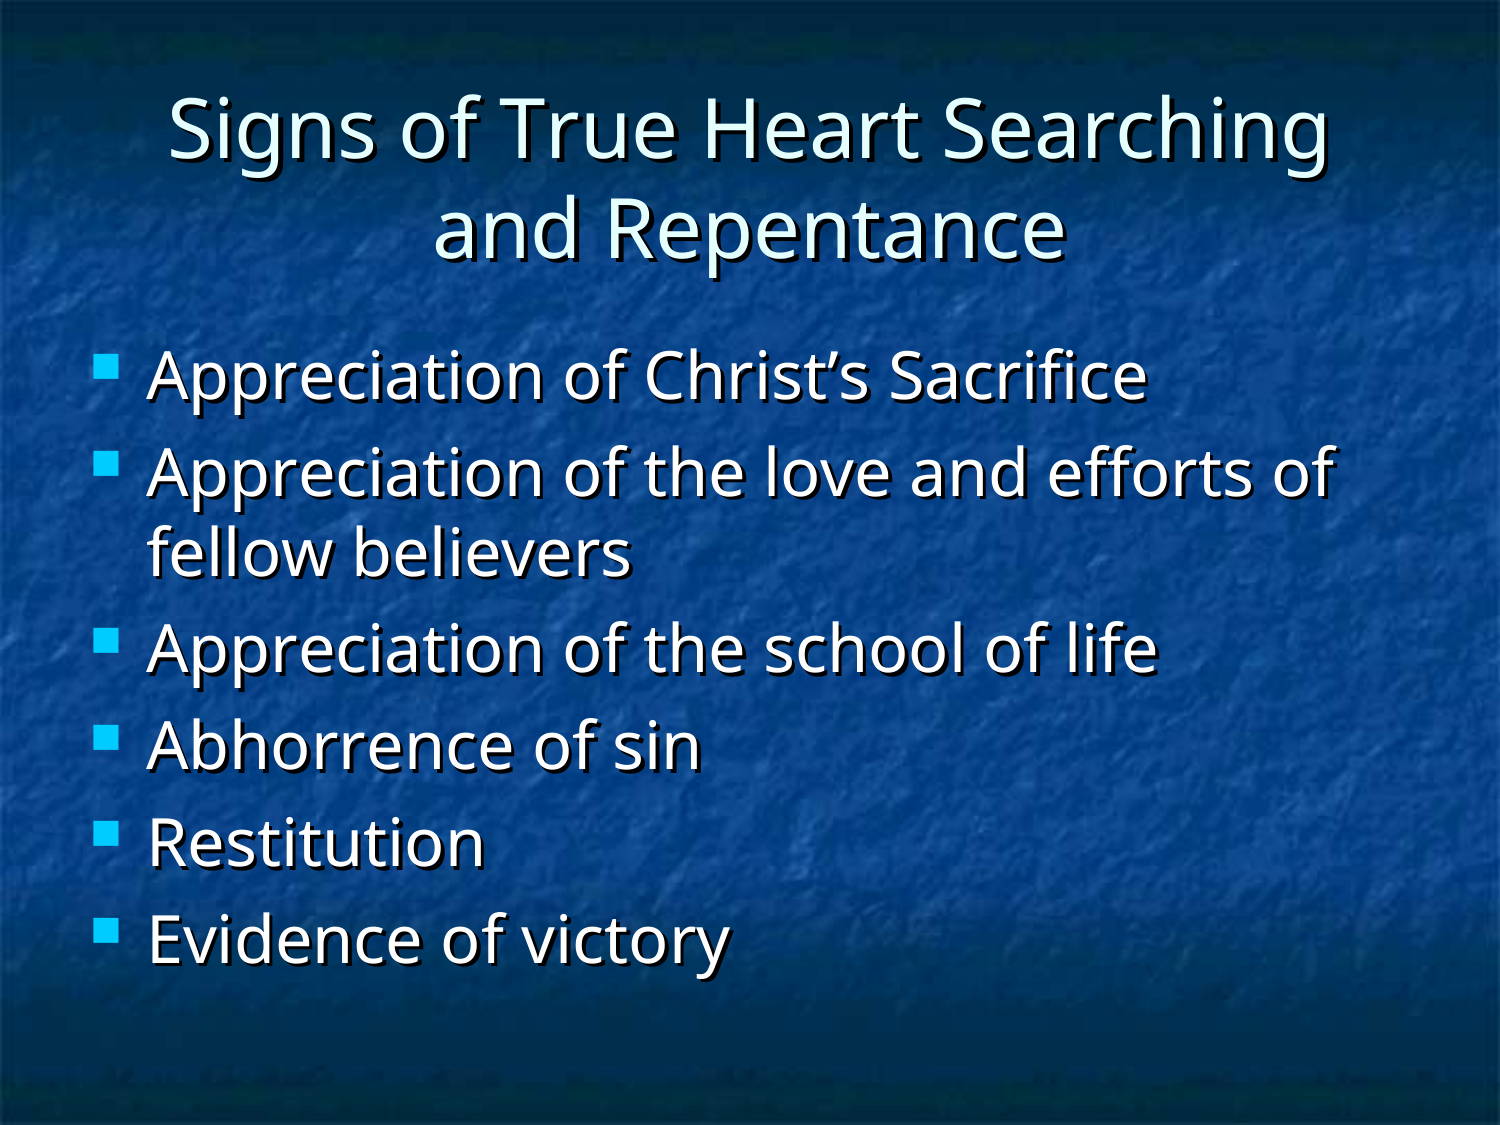

# Signs of True Heart Searching and Repentance
Appreciation of Christ’s Sacrifice
Appreciation of the love and efforts of fellow believers
Appreciation of the school of life
Abhorrence of sin
Restitution
Evidence of victory